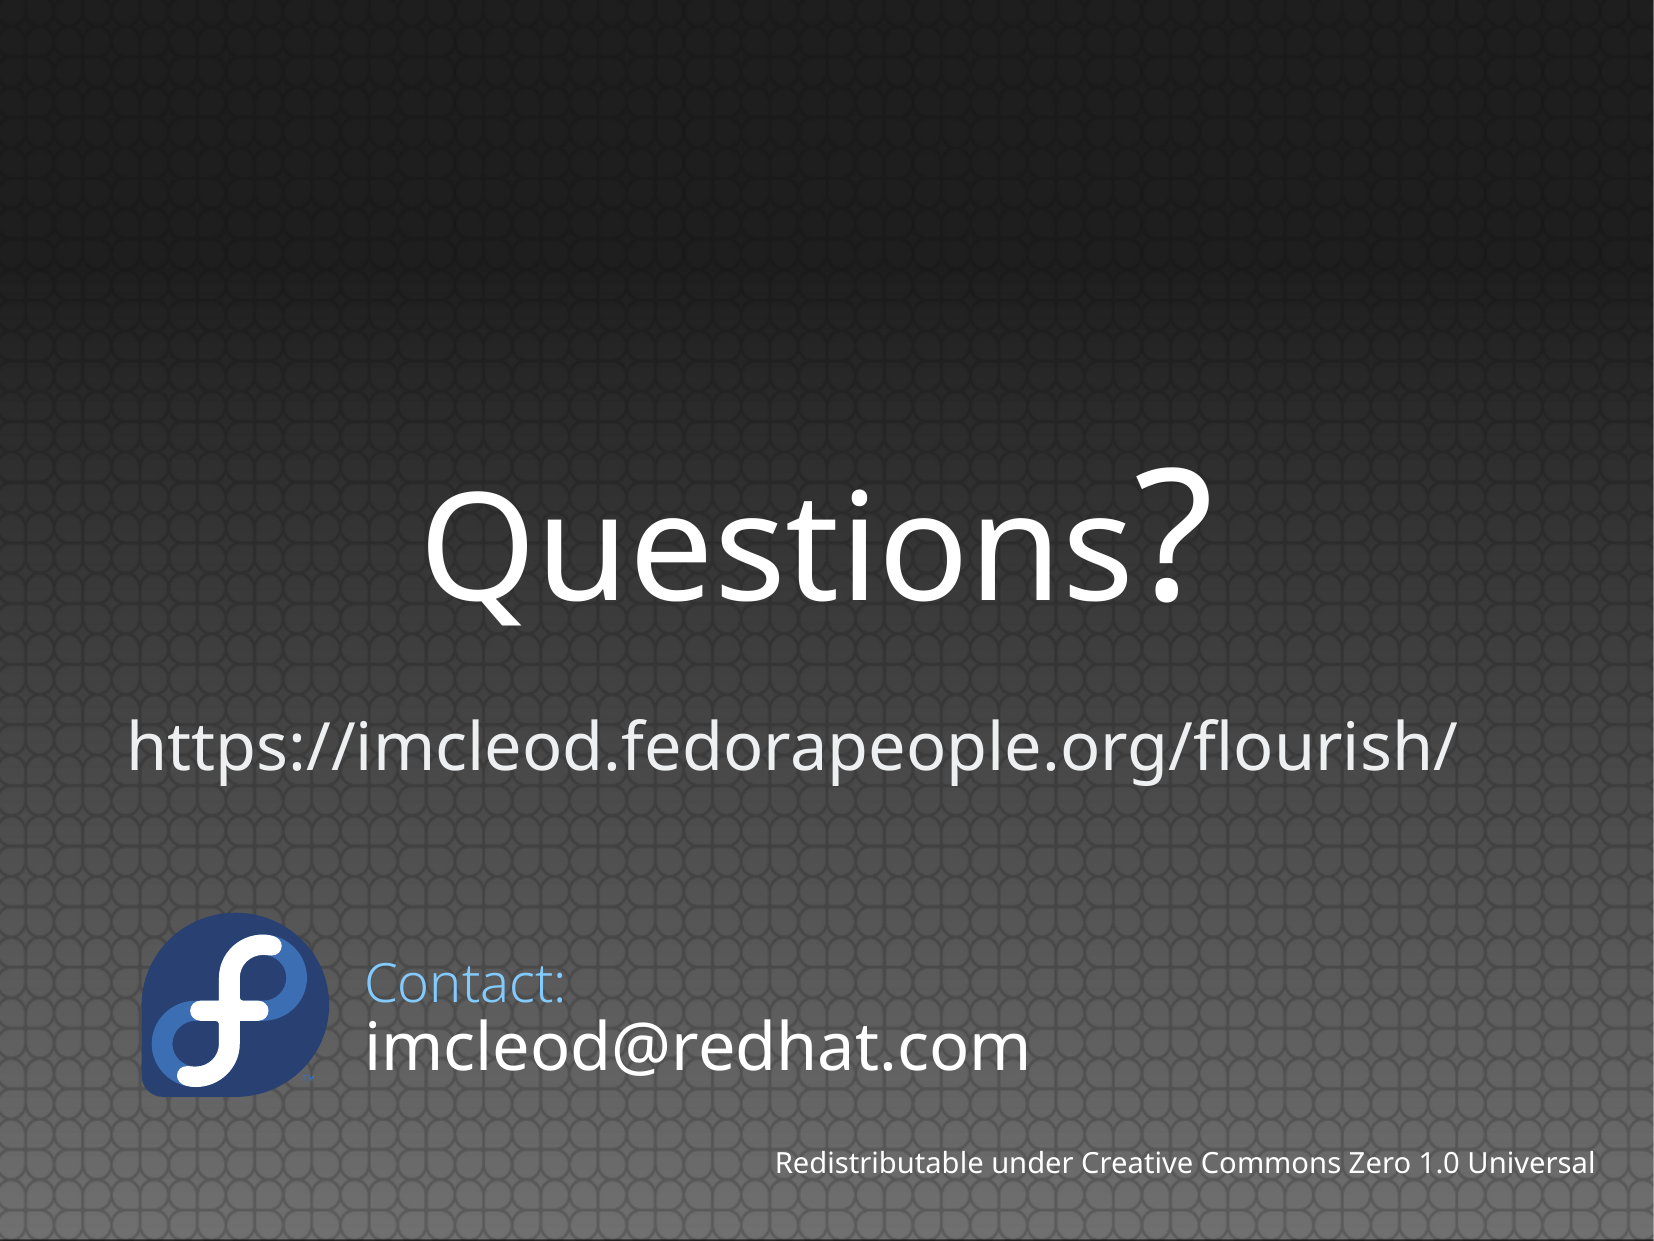

# Questions?
https://imcleod.fedorapeople.org/flourish/
Contact:
imcleod@redhat.com
Redistributable under Creative Commons Zero 1.0 Universal